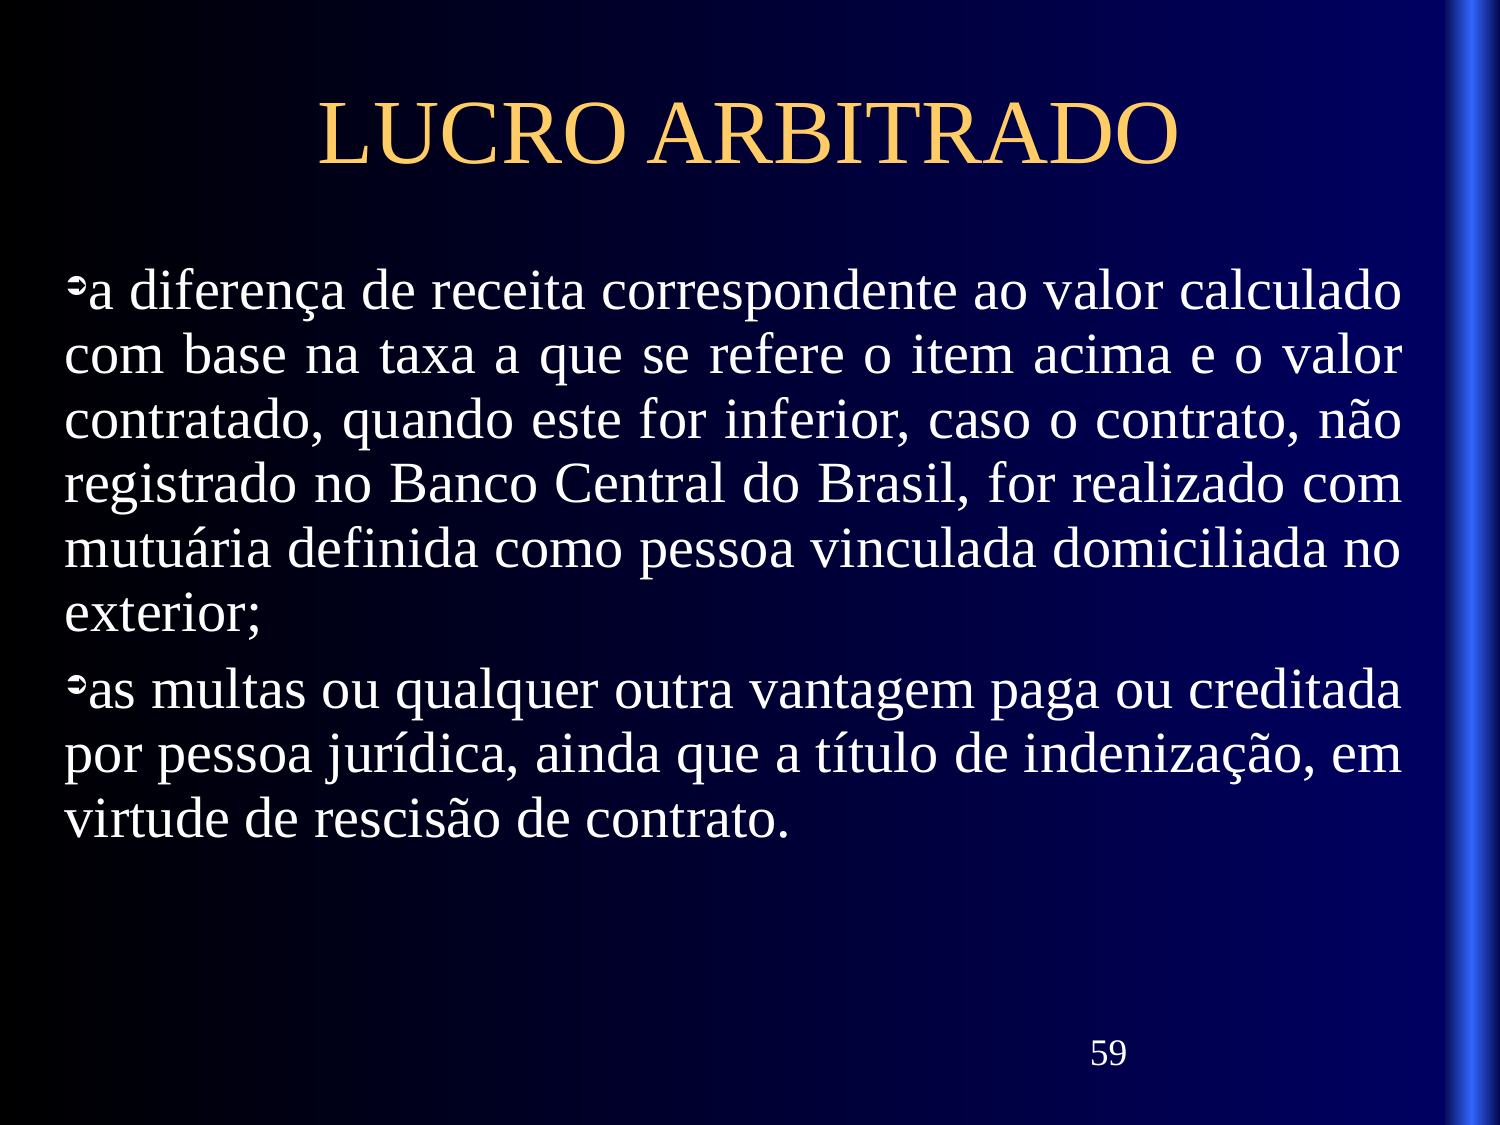

# LUCRO ARBITRADO
a diferença de receita correspondente ao valor calculado com base na taxa a que se refere o item acima e o valor contratado, quando este for inferior, caso o contrato, não registrado no Banco Central do Brasil, for realizado com mutuária definida como pessoa vinculada domiciliada no exterior;
as multas ou qualquer outra vantagem paga ou creditada por pessoa jurídica, ainda que a título de indenização, em virtude de rescisão de contrato.